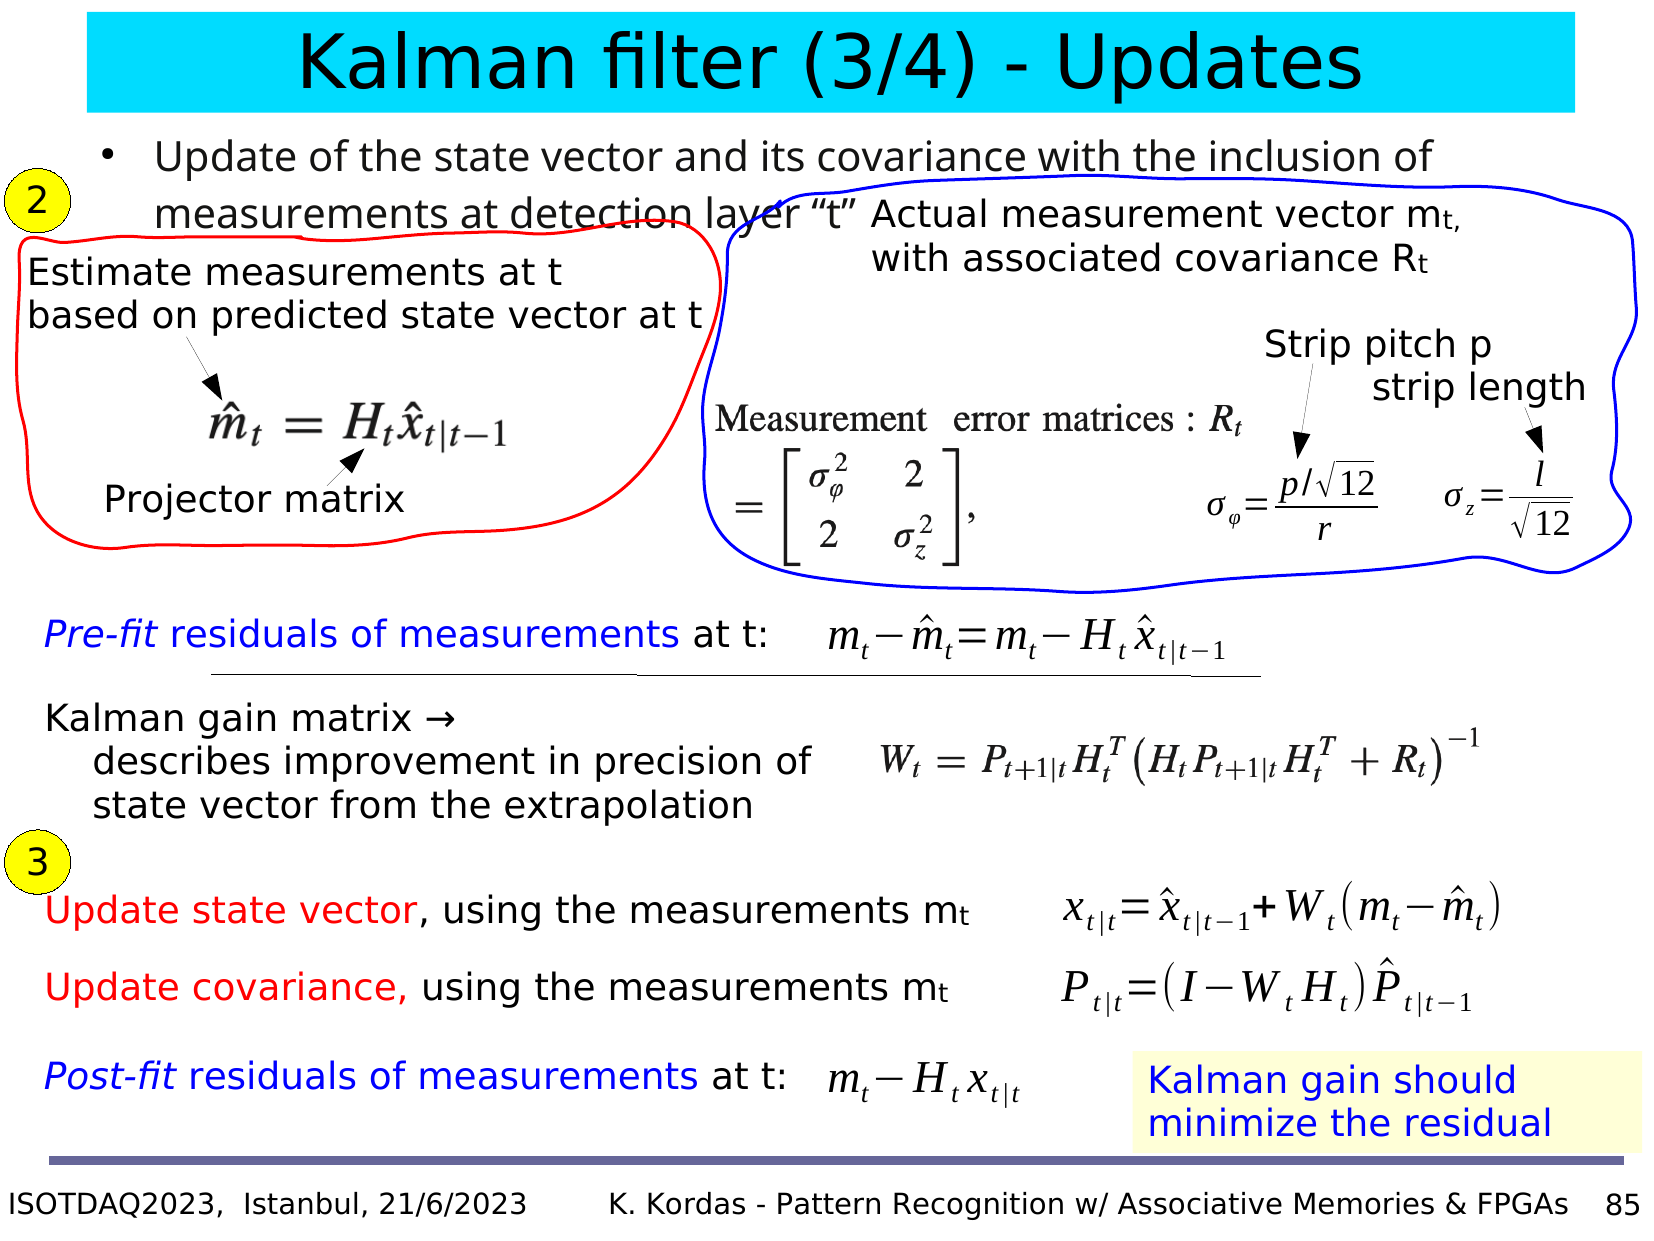

# Kalman filter (3/4) - Updates
Update of the state vector and its covariance with the inclusion of measurements at detection layer “t”
2
Actual measurement vector mt,
with associated covariance Rt
Estimate measurements at t
based on predicted state vector at t
Strip pitch p
 strip length
Projector matrix
 Pre-fit residuals of measurements at t:
Kalman gain matrix →
 describes improvement in precision of
 state vector from the extrapolation
3
Update state vector, using the measurements mt
Update covariance, using the measurements mt
 Post-fit residuals of measurements at t:
Kalman gain should minimize the residual
ISOTDAQ2023, Istanbul, 21/6/2023
K. Kordas - Pattern Recognition w/ Associative Memories & FPGAs
85